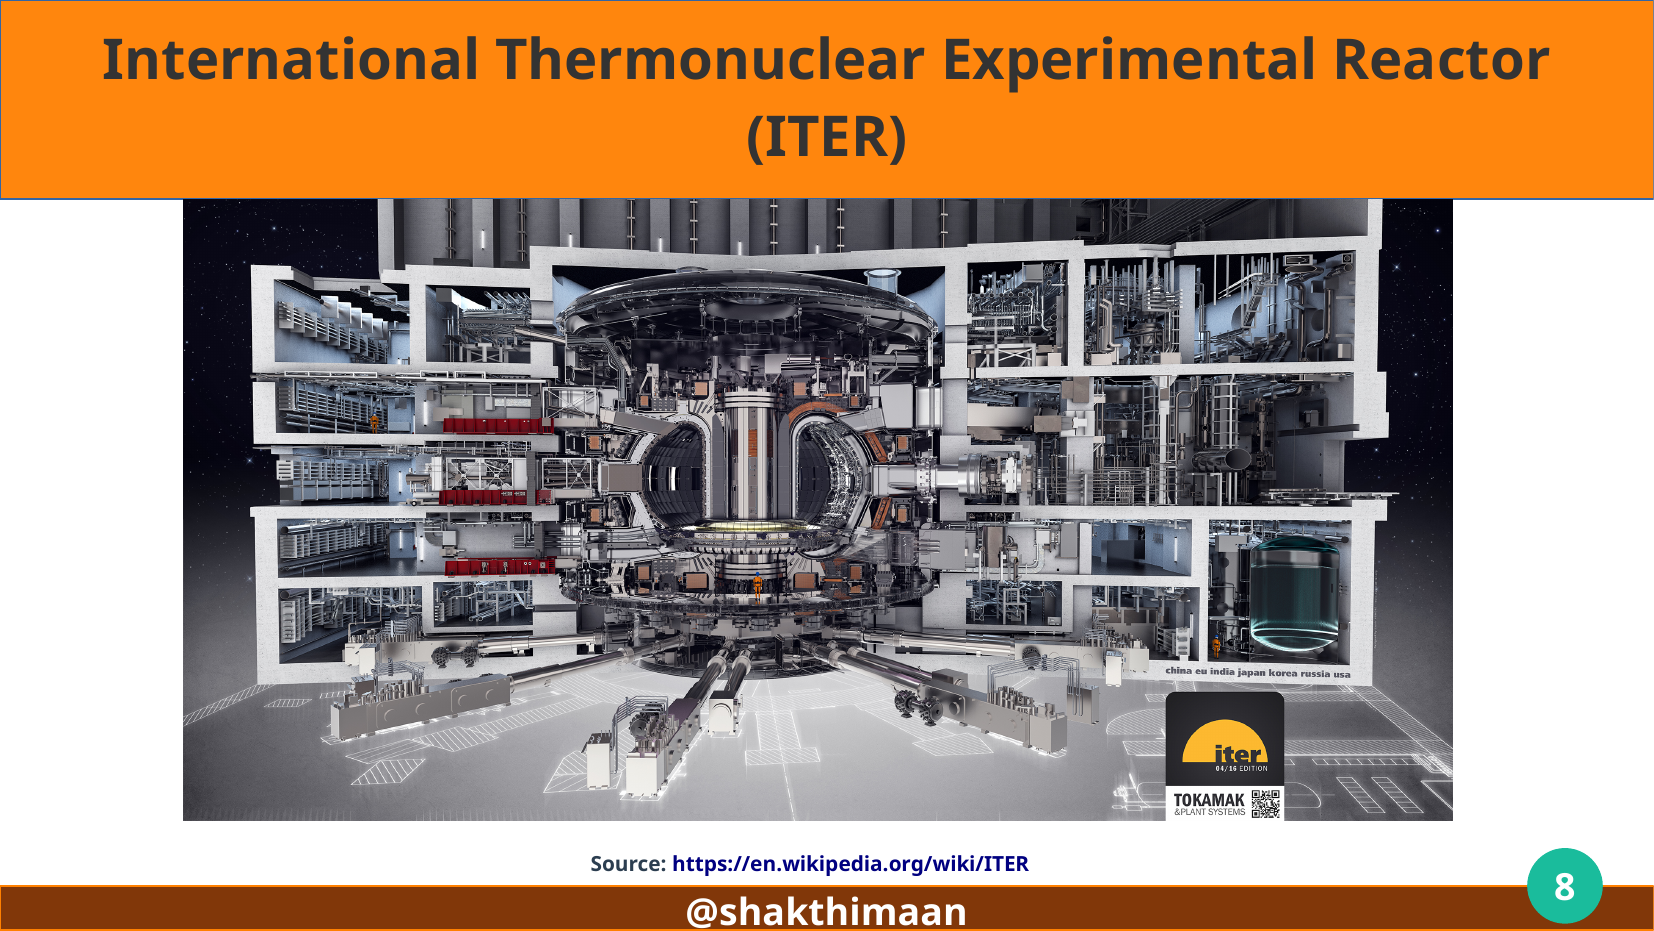

# International Thermonuclear Experimental Reactor (ITER)
8
Source: https://en.wikipedia.org/wiki/ITER
@shakthimaan